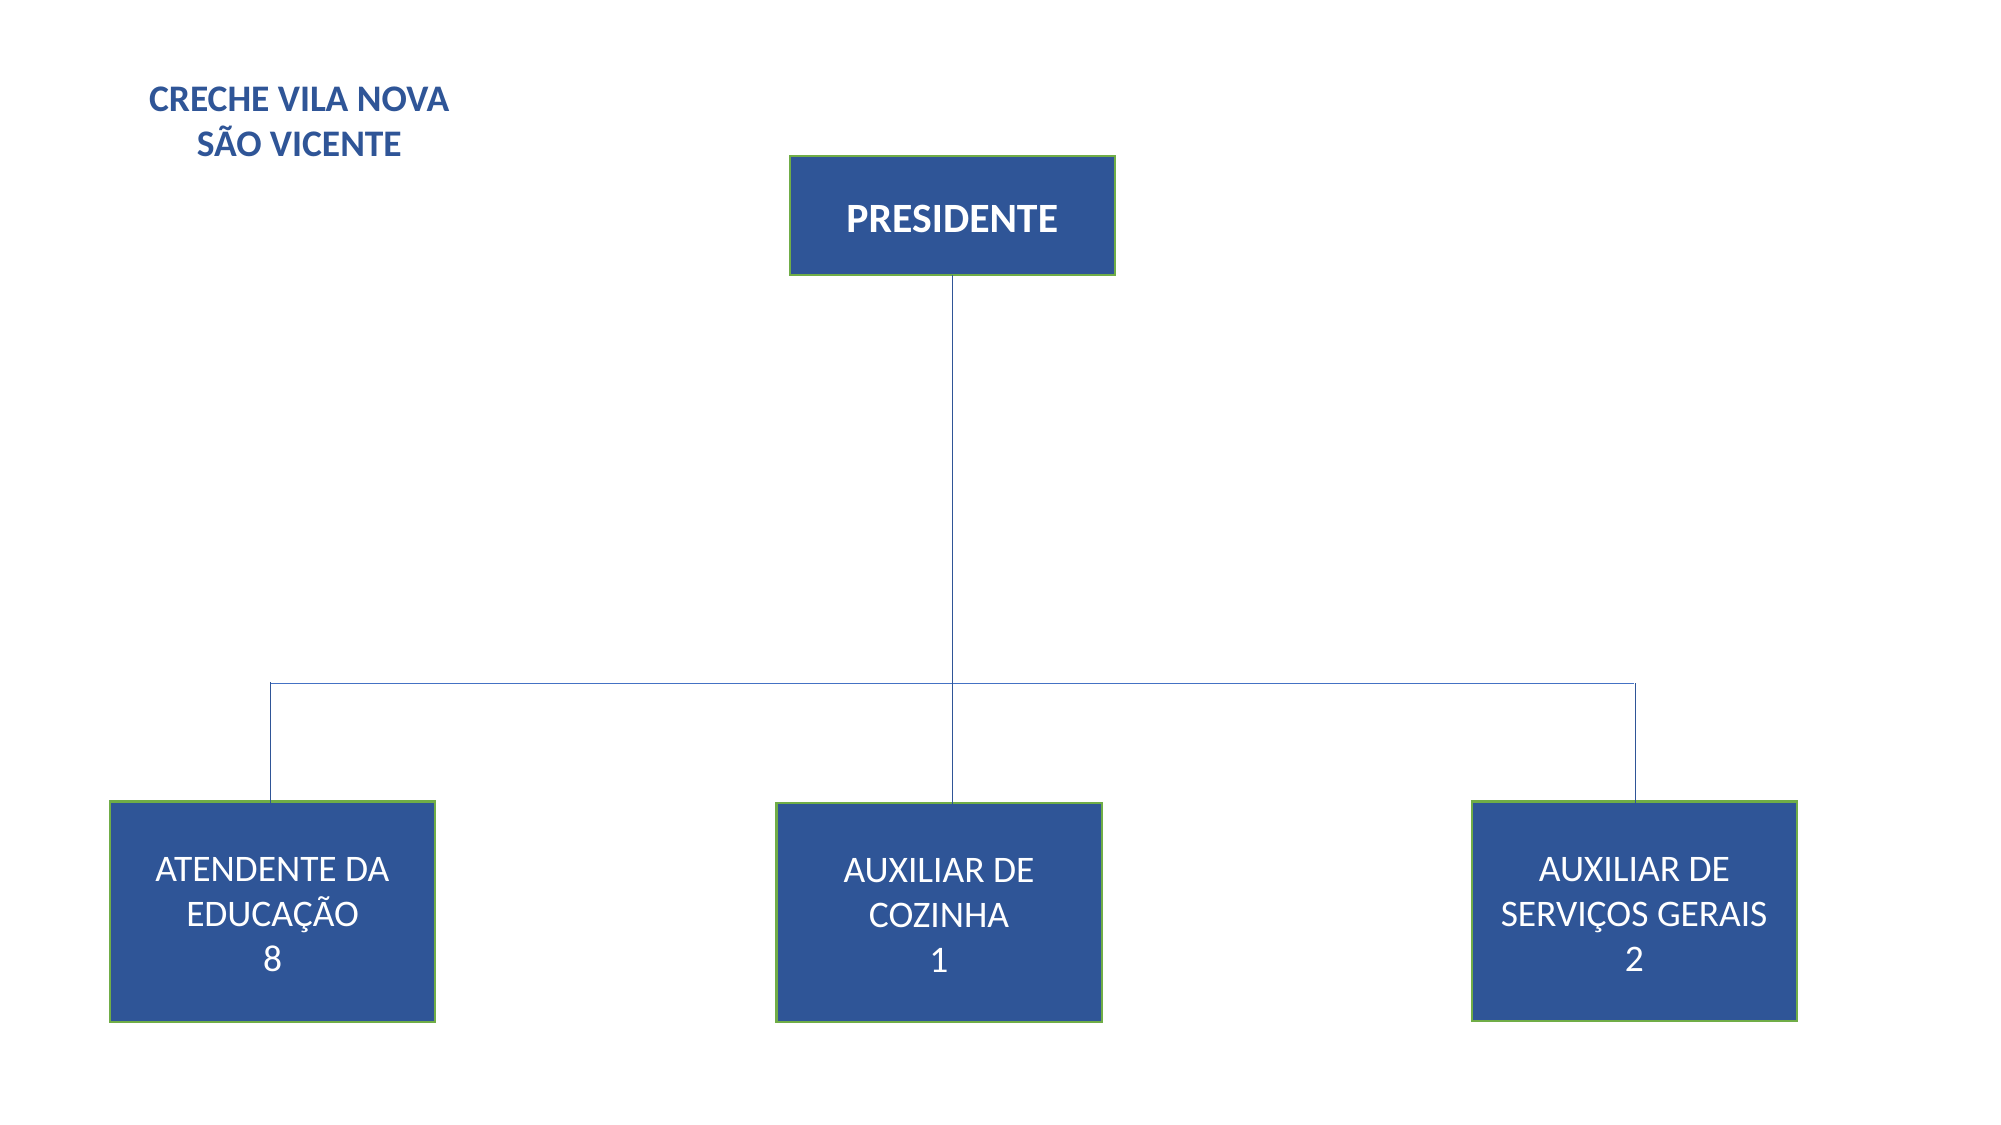

CRECHE VILA NOVA SÃO VICENTE
PRESIDENTE
ATENDENTE DA EDUCAÇÃO
8
AUXILIAR DE SERVIÇOS GERAIS
2
AUXILIAR DE COZINHA
1